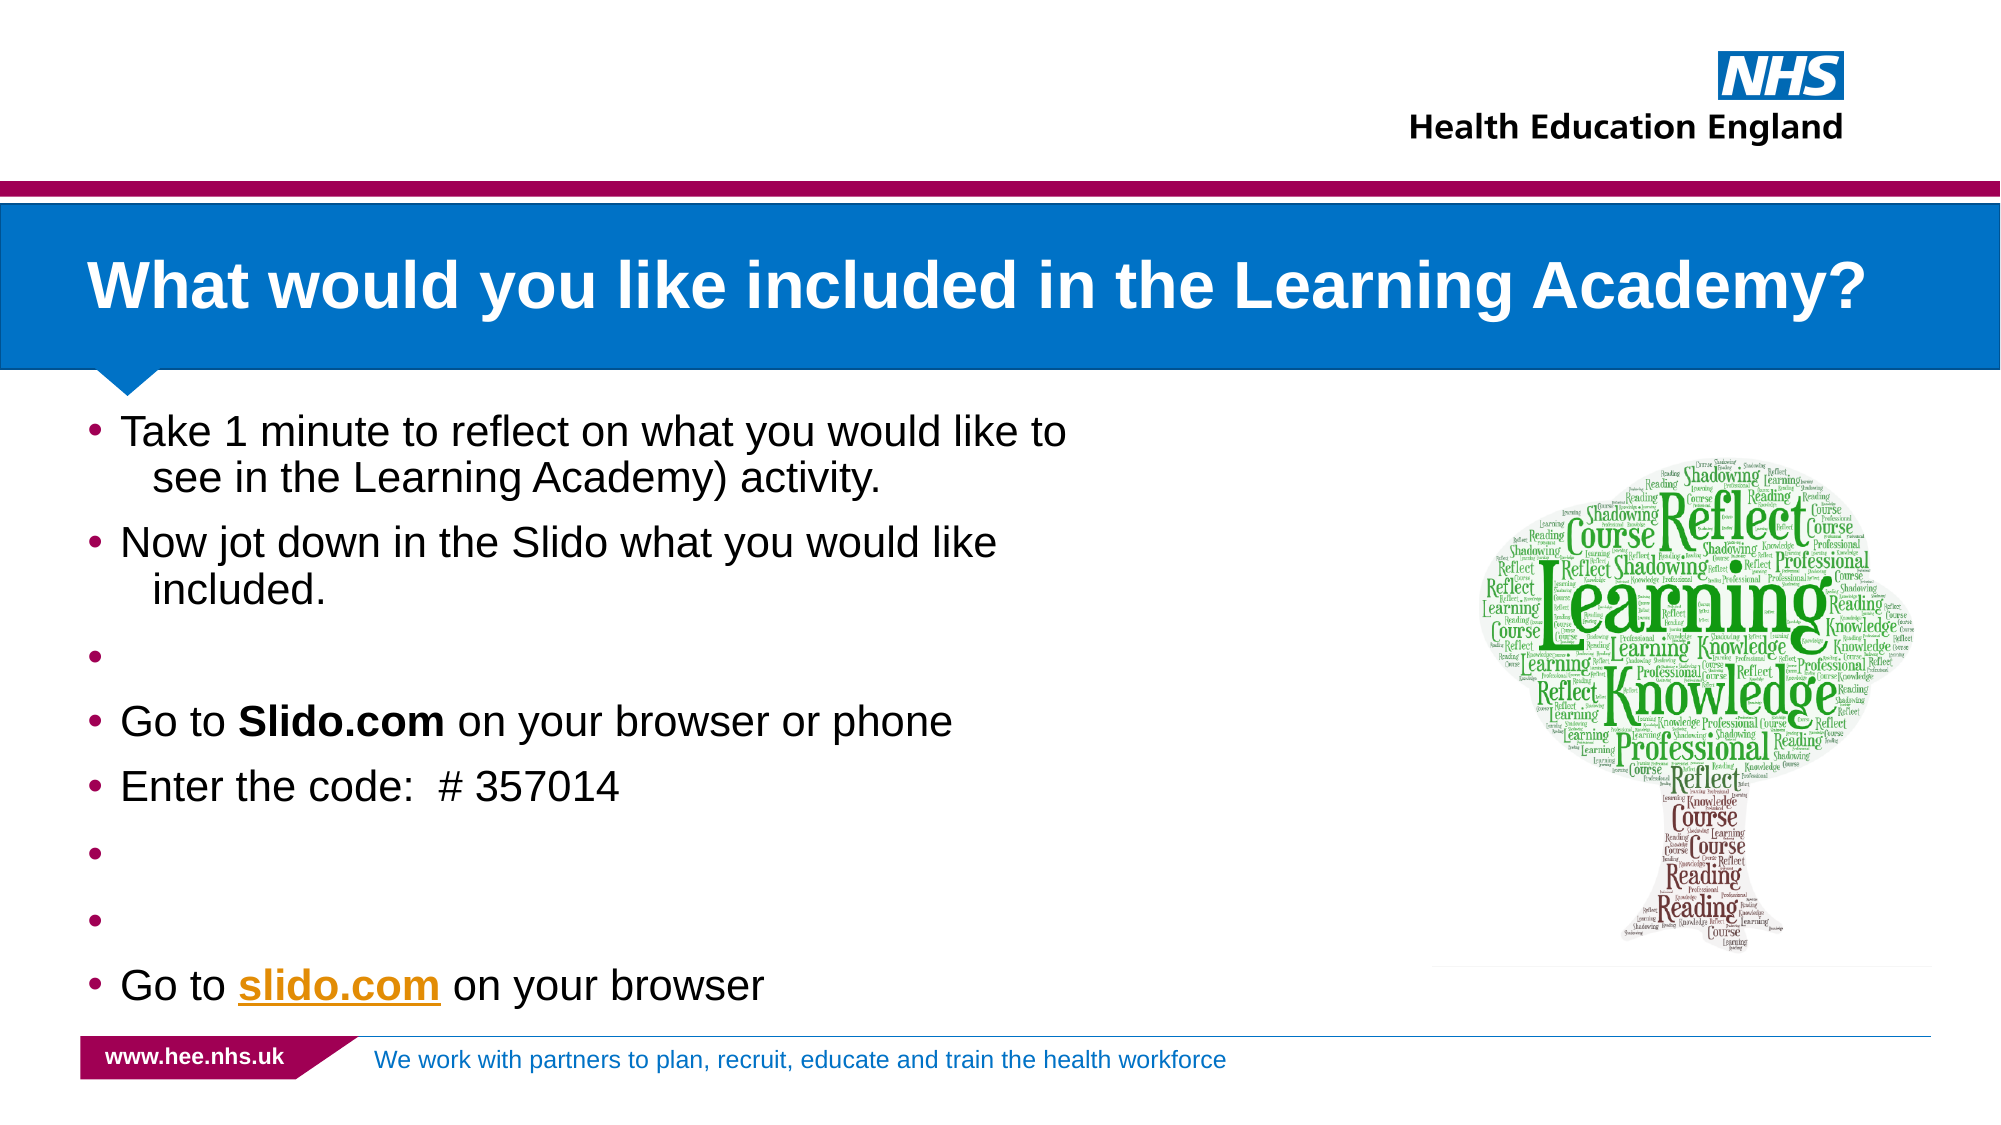

# What would you like included in the Learning Academy?
Take 1 minute to reflect on what you would like to see in the Learning Academy) activity.​
Now jot down in the Slido what you would like included.
Go to Slido.com on your browser or phone
Enter the code:  # 357014
Go to slido.com on your browser ​